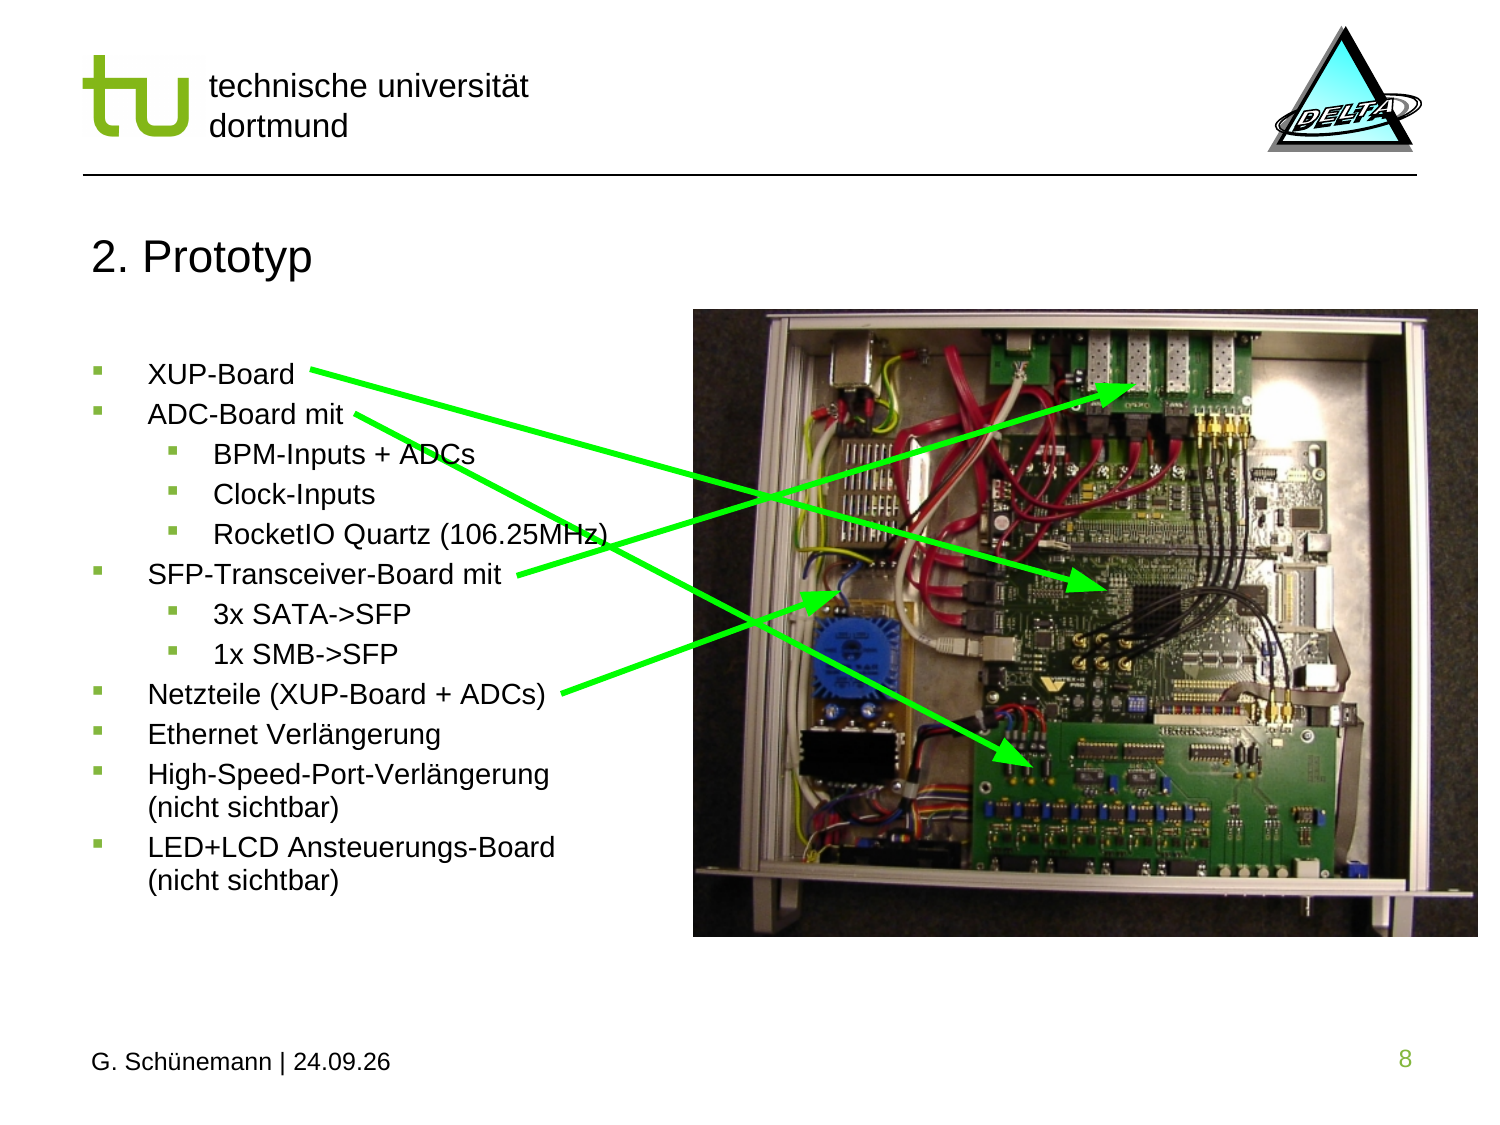

# 2. Prototyp
XUP-Board
ADC-Board mit
BPM-Inputs + ADCs
Clock-Inputs
RocketIO Quartz (106.25MHz)
SFP-Transceiver-Board mit
3x SATA->SFP
1x SMB->SFP
Netzteile (XUP-Board + ADCs)
Ethernet Verlängerung
High-Speed-Port-Verlängerung
(nicht sichtbar)
LED+LCD Ansteuerungs-Board
(nicht sichtbar)